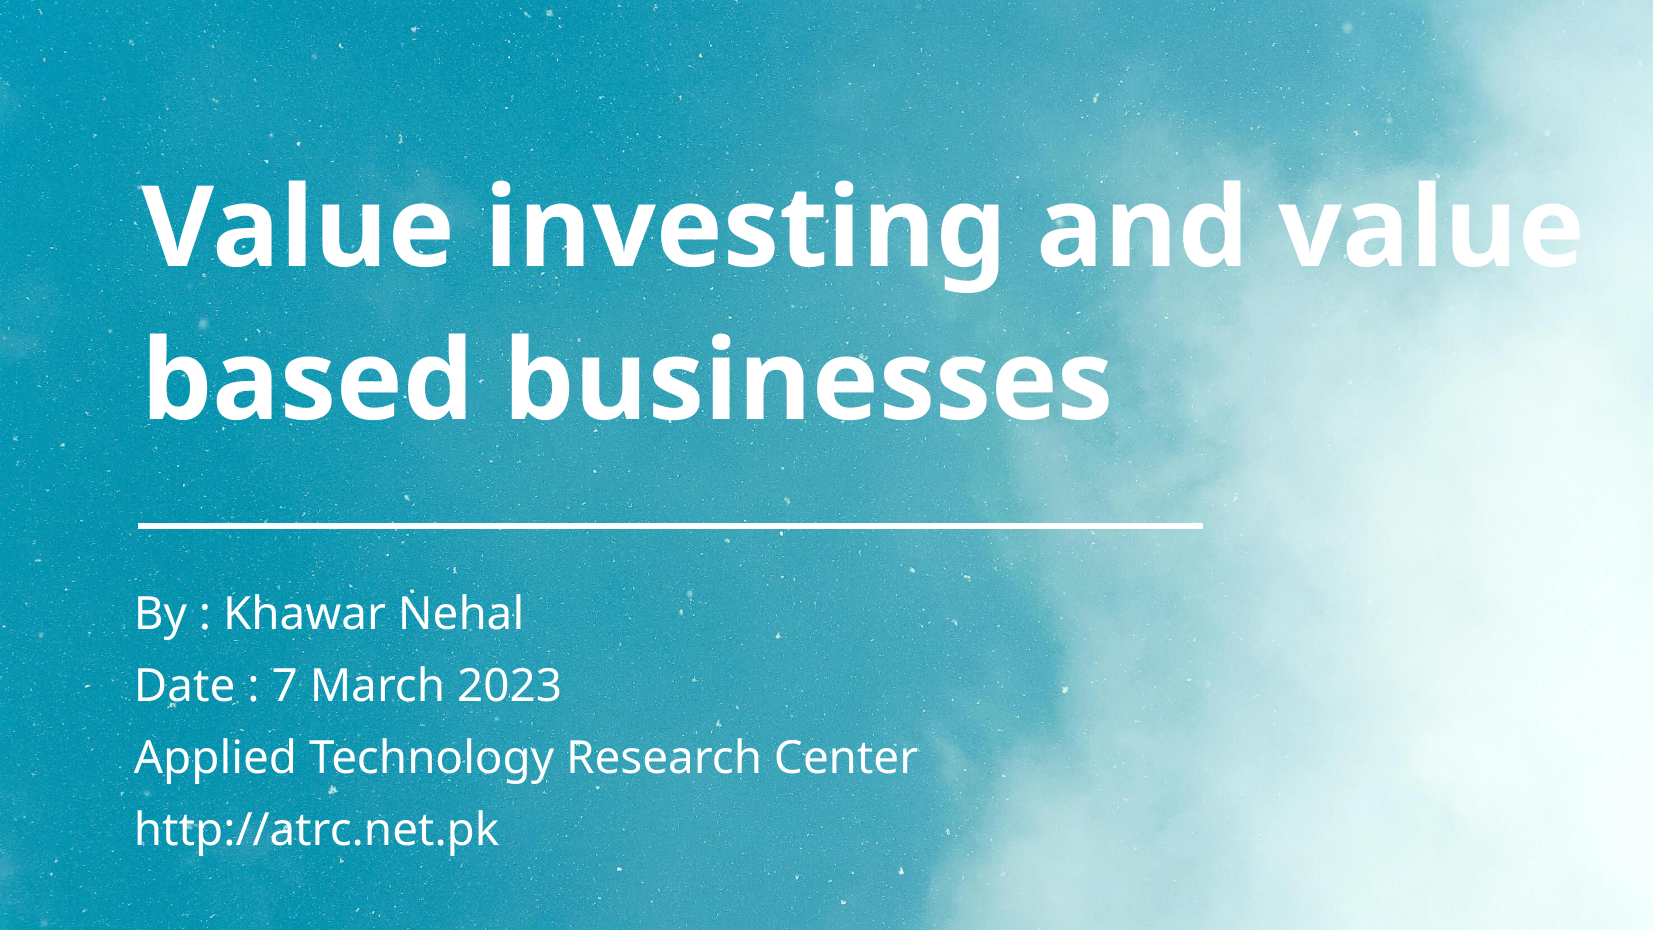

# Value investing and value based businesses
By : Khawar Nehal
Date : 7 March 2023
Applied Technology Research Center
http://atrc.net.pk